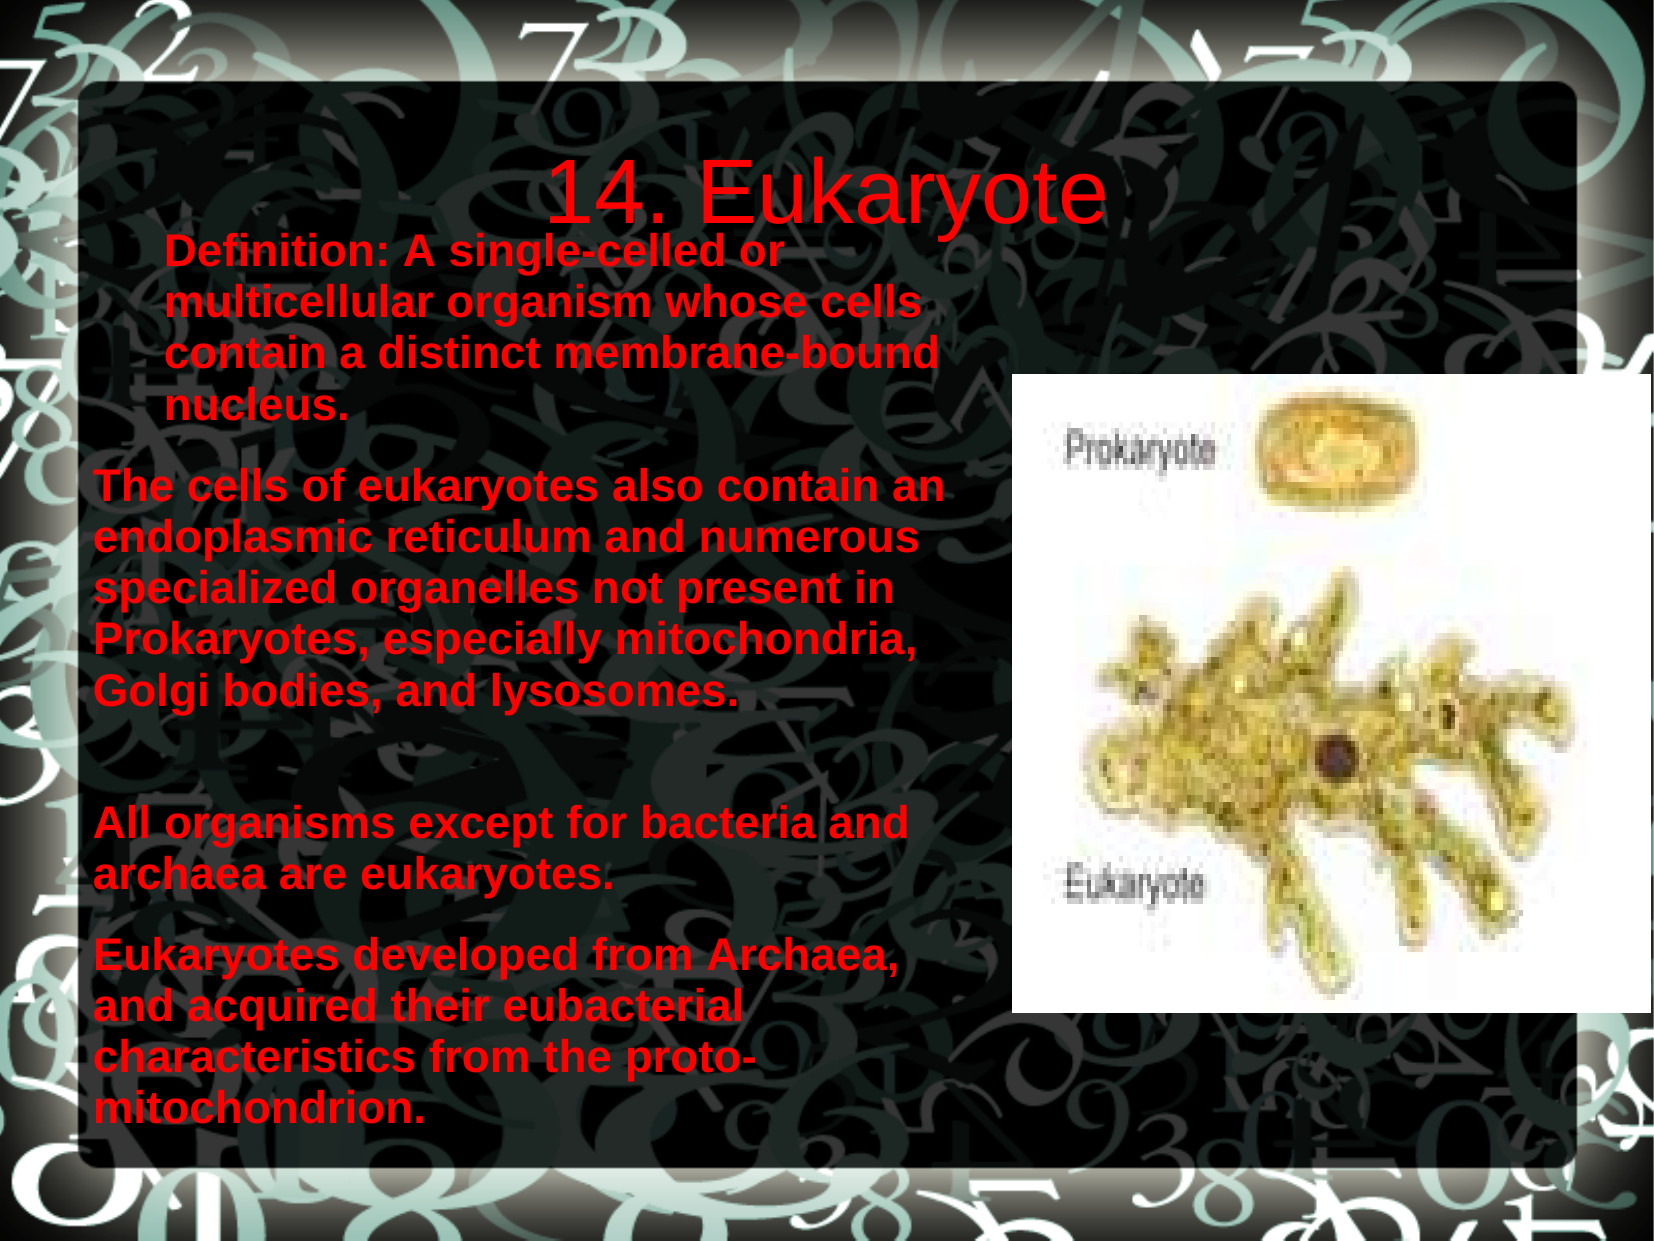

# 14. Eukaryote
Definition: A single-celled or multicellular organism whose cells contain a distinct membrane-bound nucleus.
The cells of eukaryotes also contain an endoplasmic reticulum and numerous specialized organelles not present in Prokaryotes, especially mitochondria, Golgi bodies, and lysosomes.
All organisms except for bacteria and archaea are eukaryotes.
Eukaryotes developed from Archaea, and acquired their eubacterial characteristics from the proto-mitochondrion.